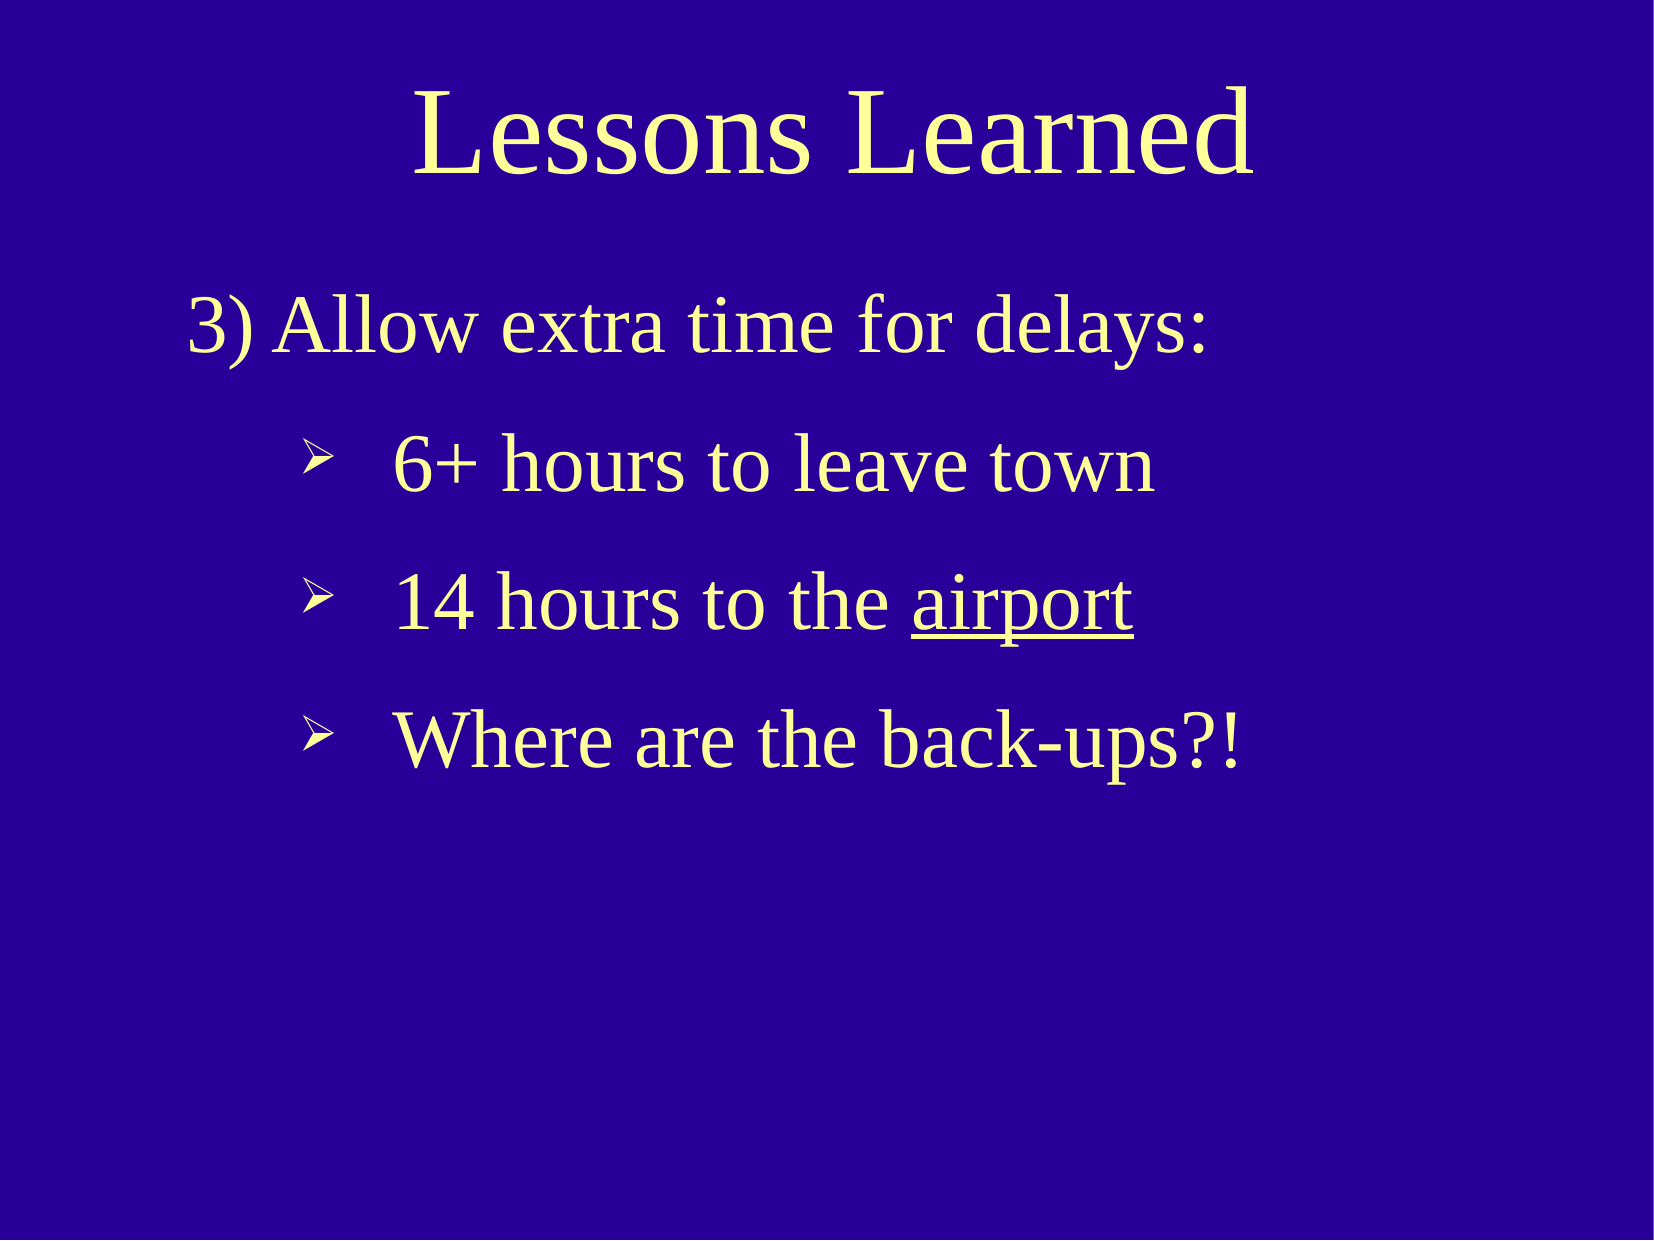

# Lessons Learned
3) Allow extra time for delays:
6+ hours to leave town
14 hours to the airport
Where are the back-ups?!